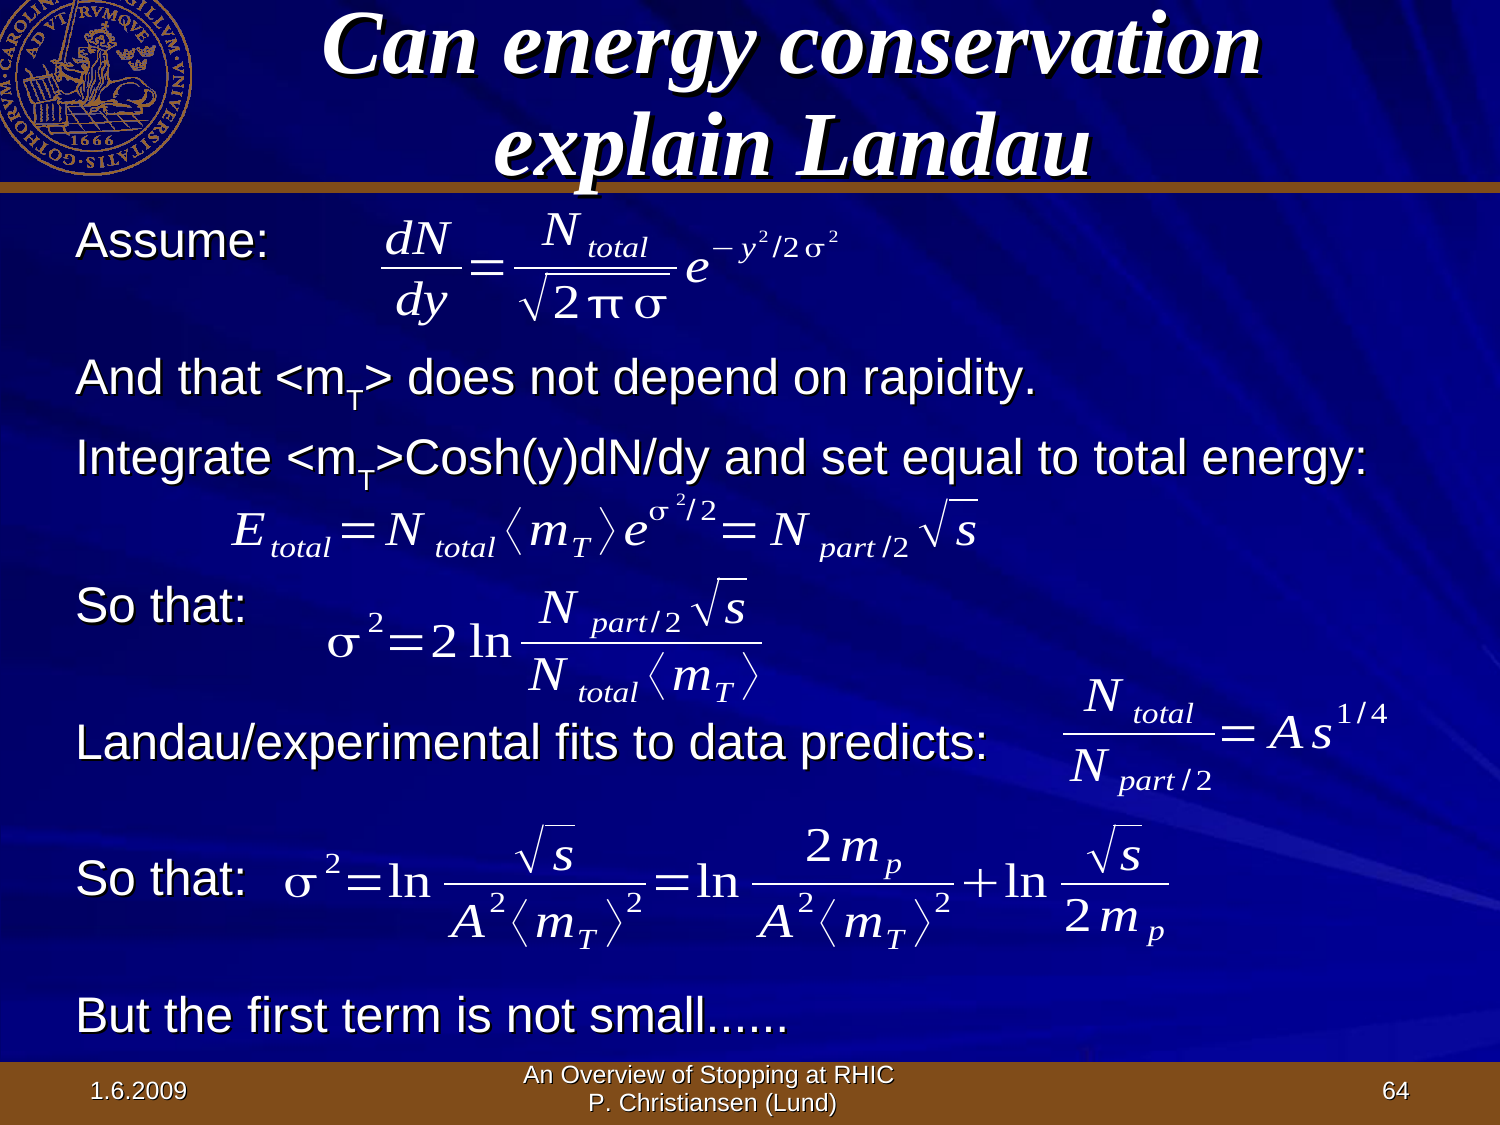

# Can energy conservation explain Landau
Assume:
And that <mT> does not depend on rapidity.
Integrate <mT>Cosh(y)dN/dy and set equal to total energy:
So that:
Landau/experimental fits to data predicts:
So that:
But the first term is not small......
64